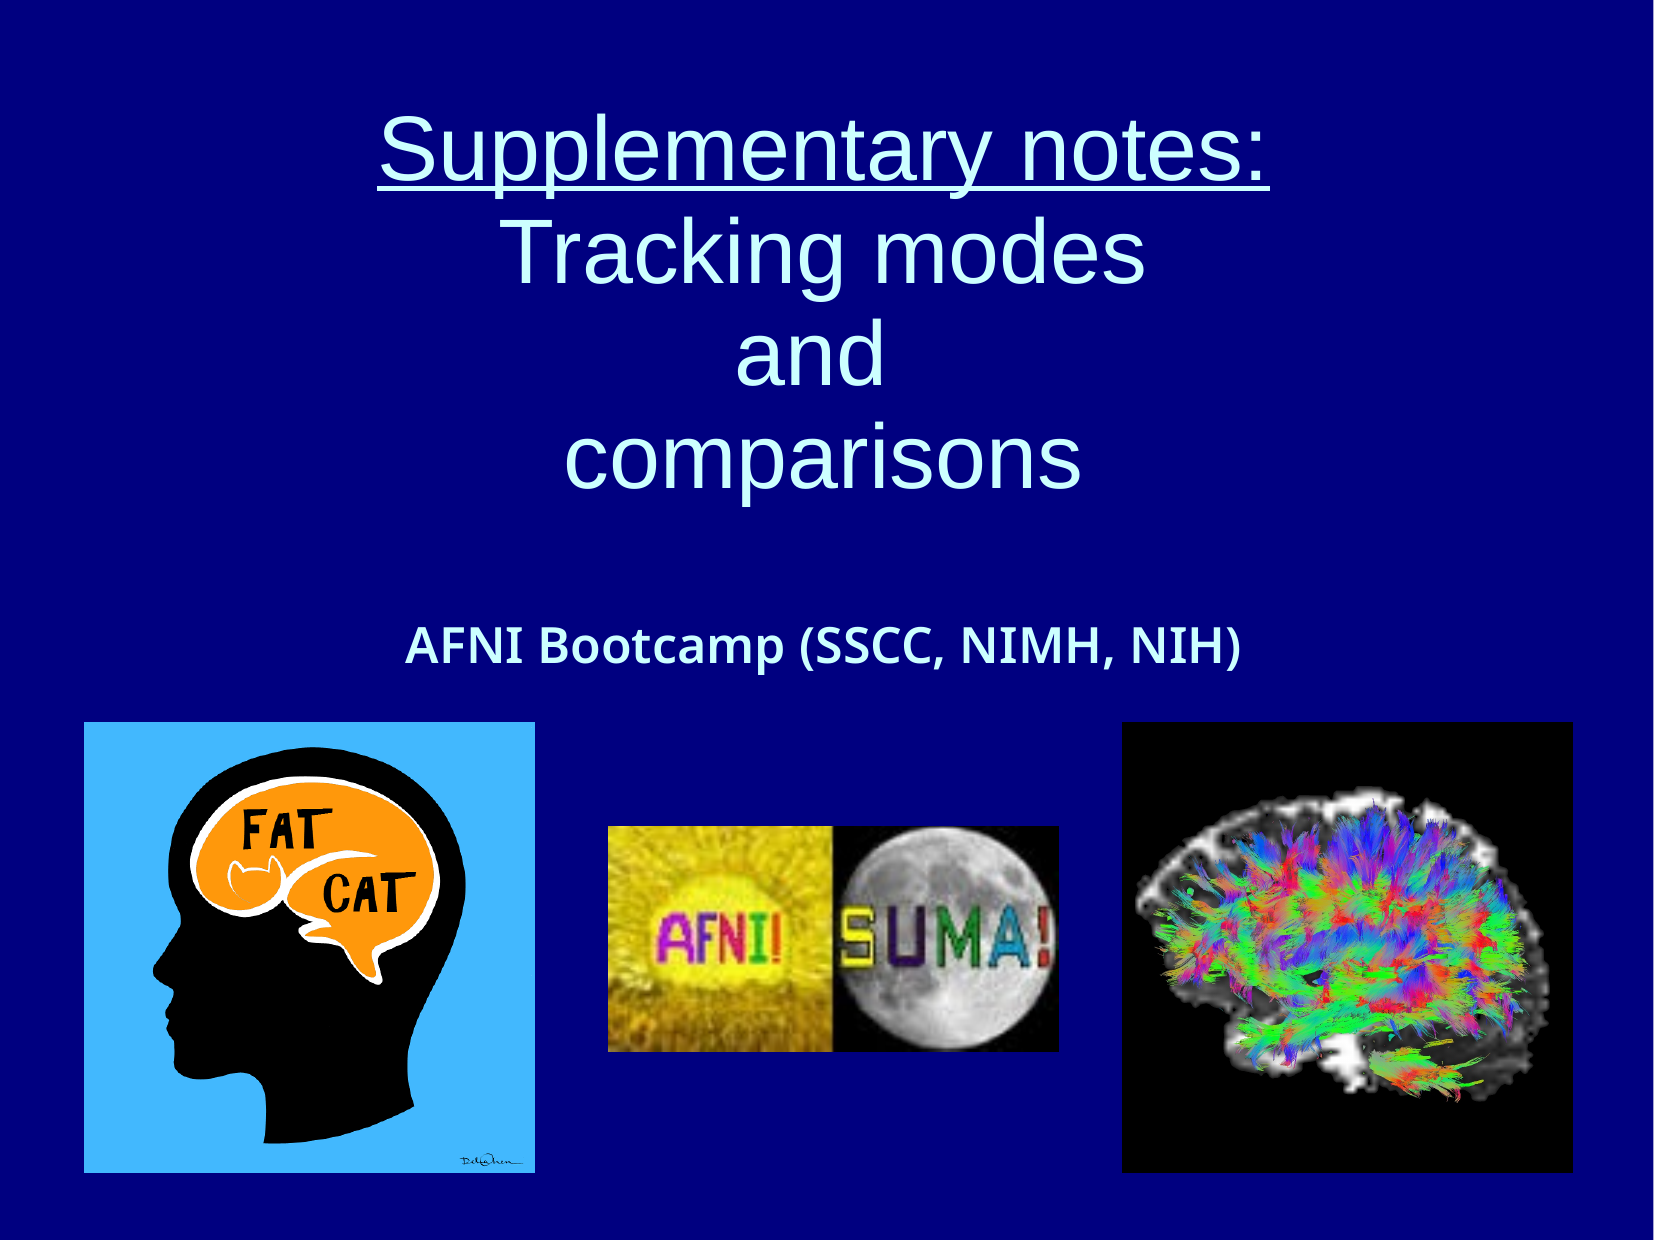

# Supplementary notes: Tracking modes and comparisons AFNI Bootcamp (SSCC, NIMH, NIH)